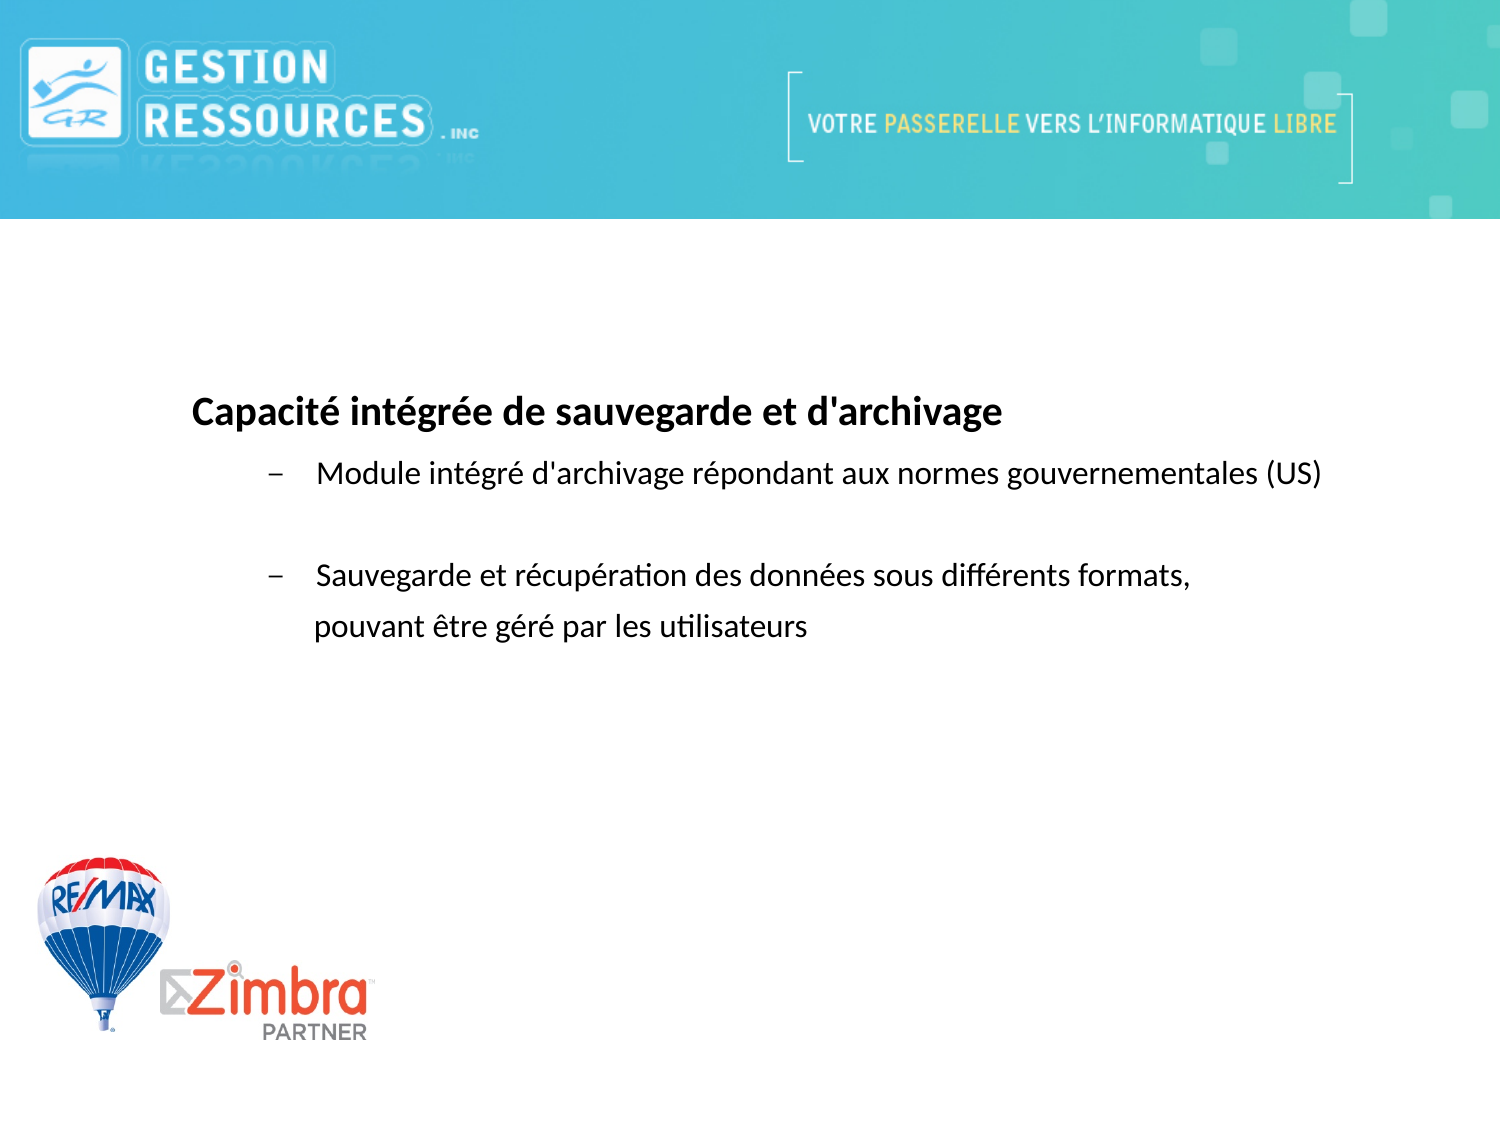

Capacité intégrée de sauvegarde et d'archivage
Module intégré d'archivage répondant aux normes gouvernementales (US)
Sauvegarde et récupération des données sous différents formats,
 pouvant être géré par les utilisateurs